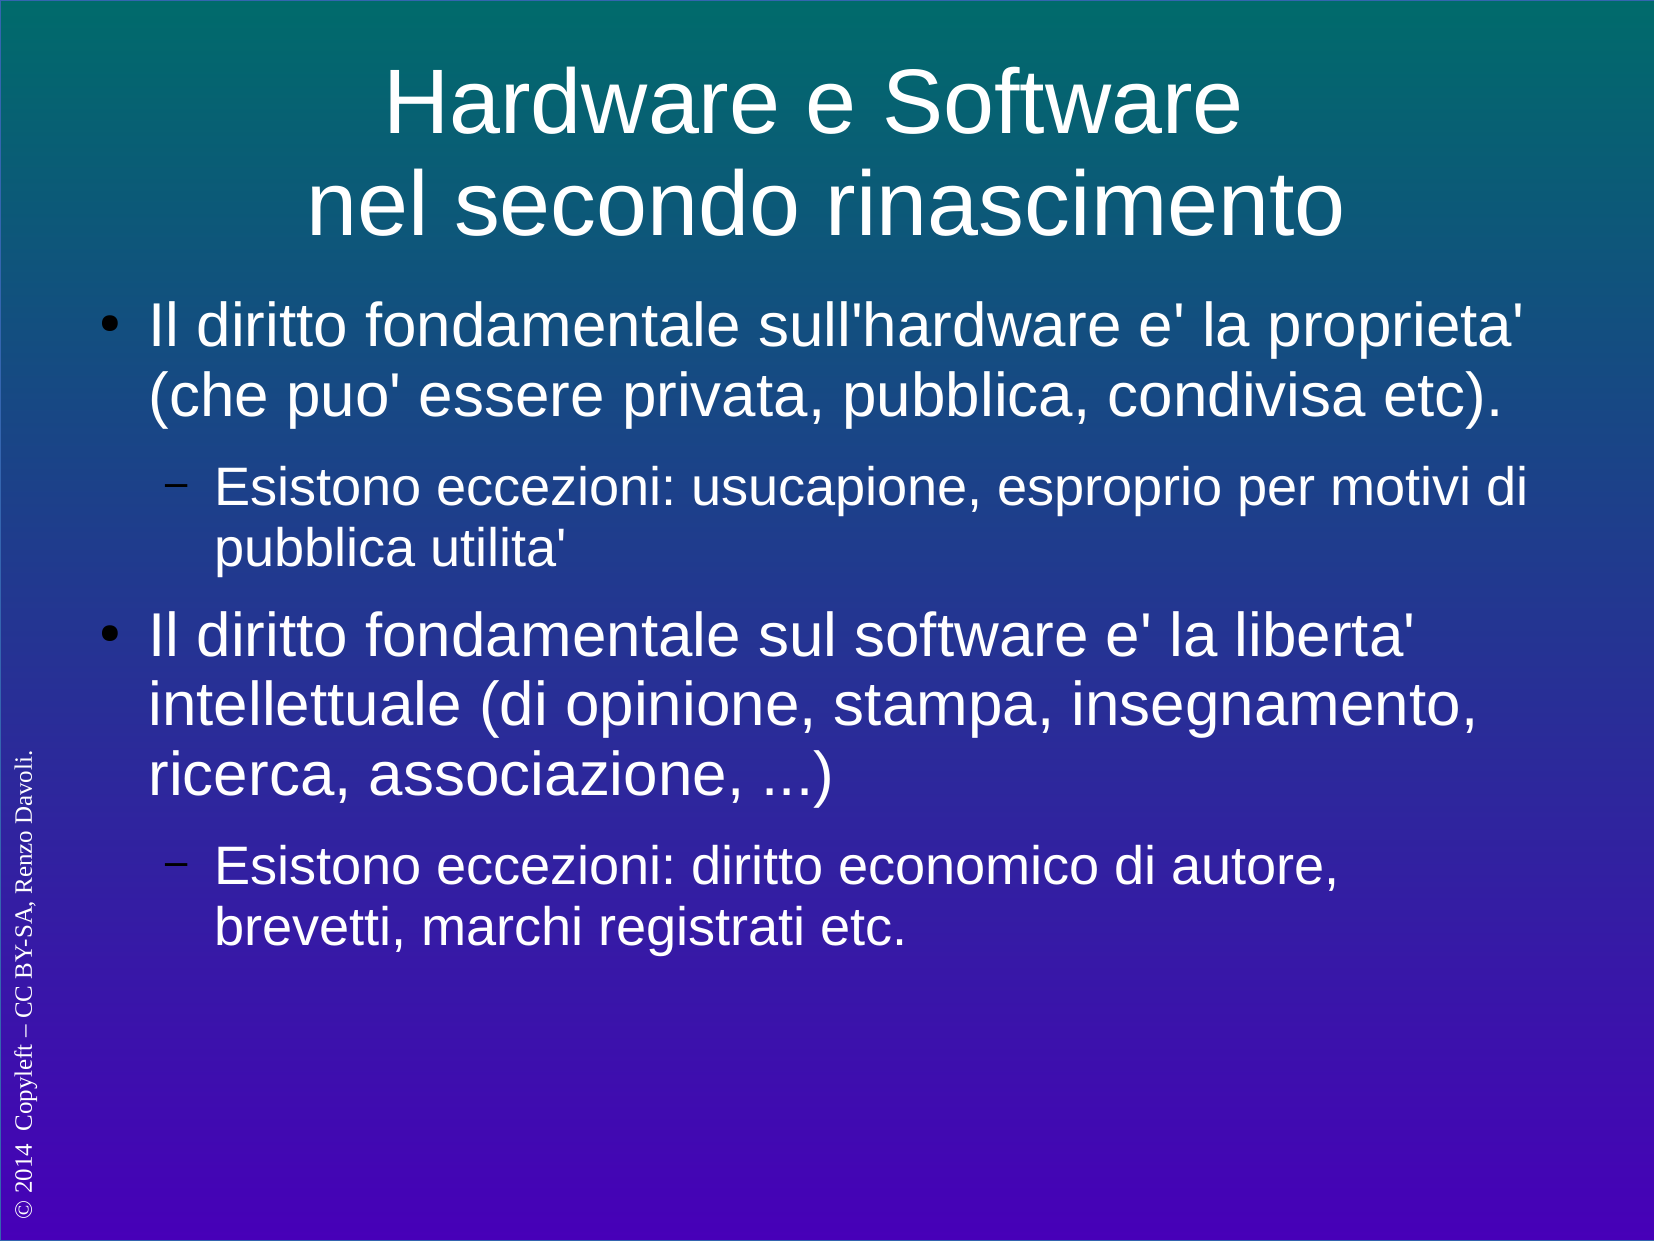

# Hardware e Software nel secondo rinascimento
Il diritto fondamentale sull'hardware e' la proprieta' (che puo' essere privata, pubblica, condivisa etc).
Esistono eccezioni: usucapione, esproprio per motivi di pubblica utilita'
Il diritto fondamentale sul software e' la liberta' intellettuale (di opinione, stampa, insegnamento, ricerca, associazione, ...)
Esistono eccezioni: diritto economico di autore, brevetti, marchi registrati etc.